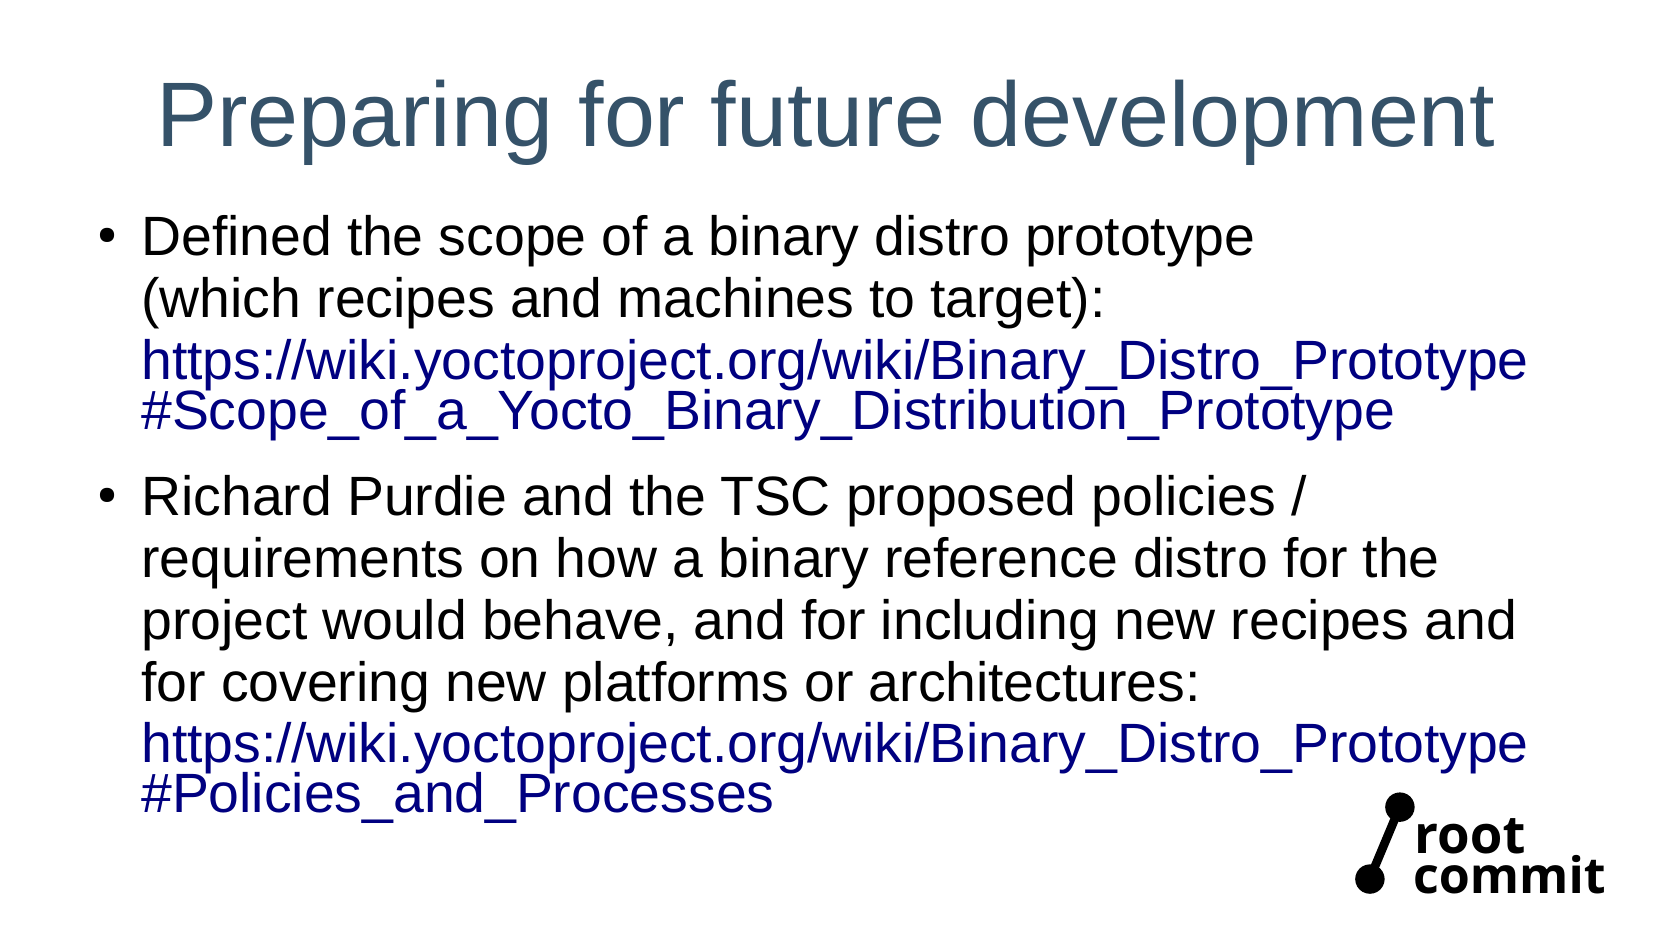

# Preparing for future development
Defined the scope of a binary distro prototype
(which recipes and machines to target):
https://wiki.yoctoproject.org/wiki/Binary_Distro_Prototype#Scope_of_a_Yocto_Binary_Distribution_Prototype
Richard Purdie and the TSC proposed policies / requirements on how a binary reference distro for the project would behave, and for including new recipes and for covering new platforms or architectures:
https://wiki.yoctoproject.org/wiki/Binary_Distro_Prototype#Policies_and_Processes